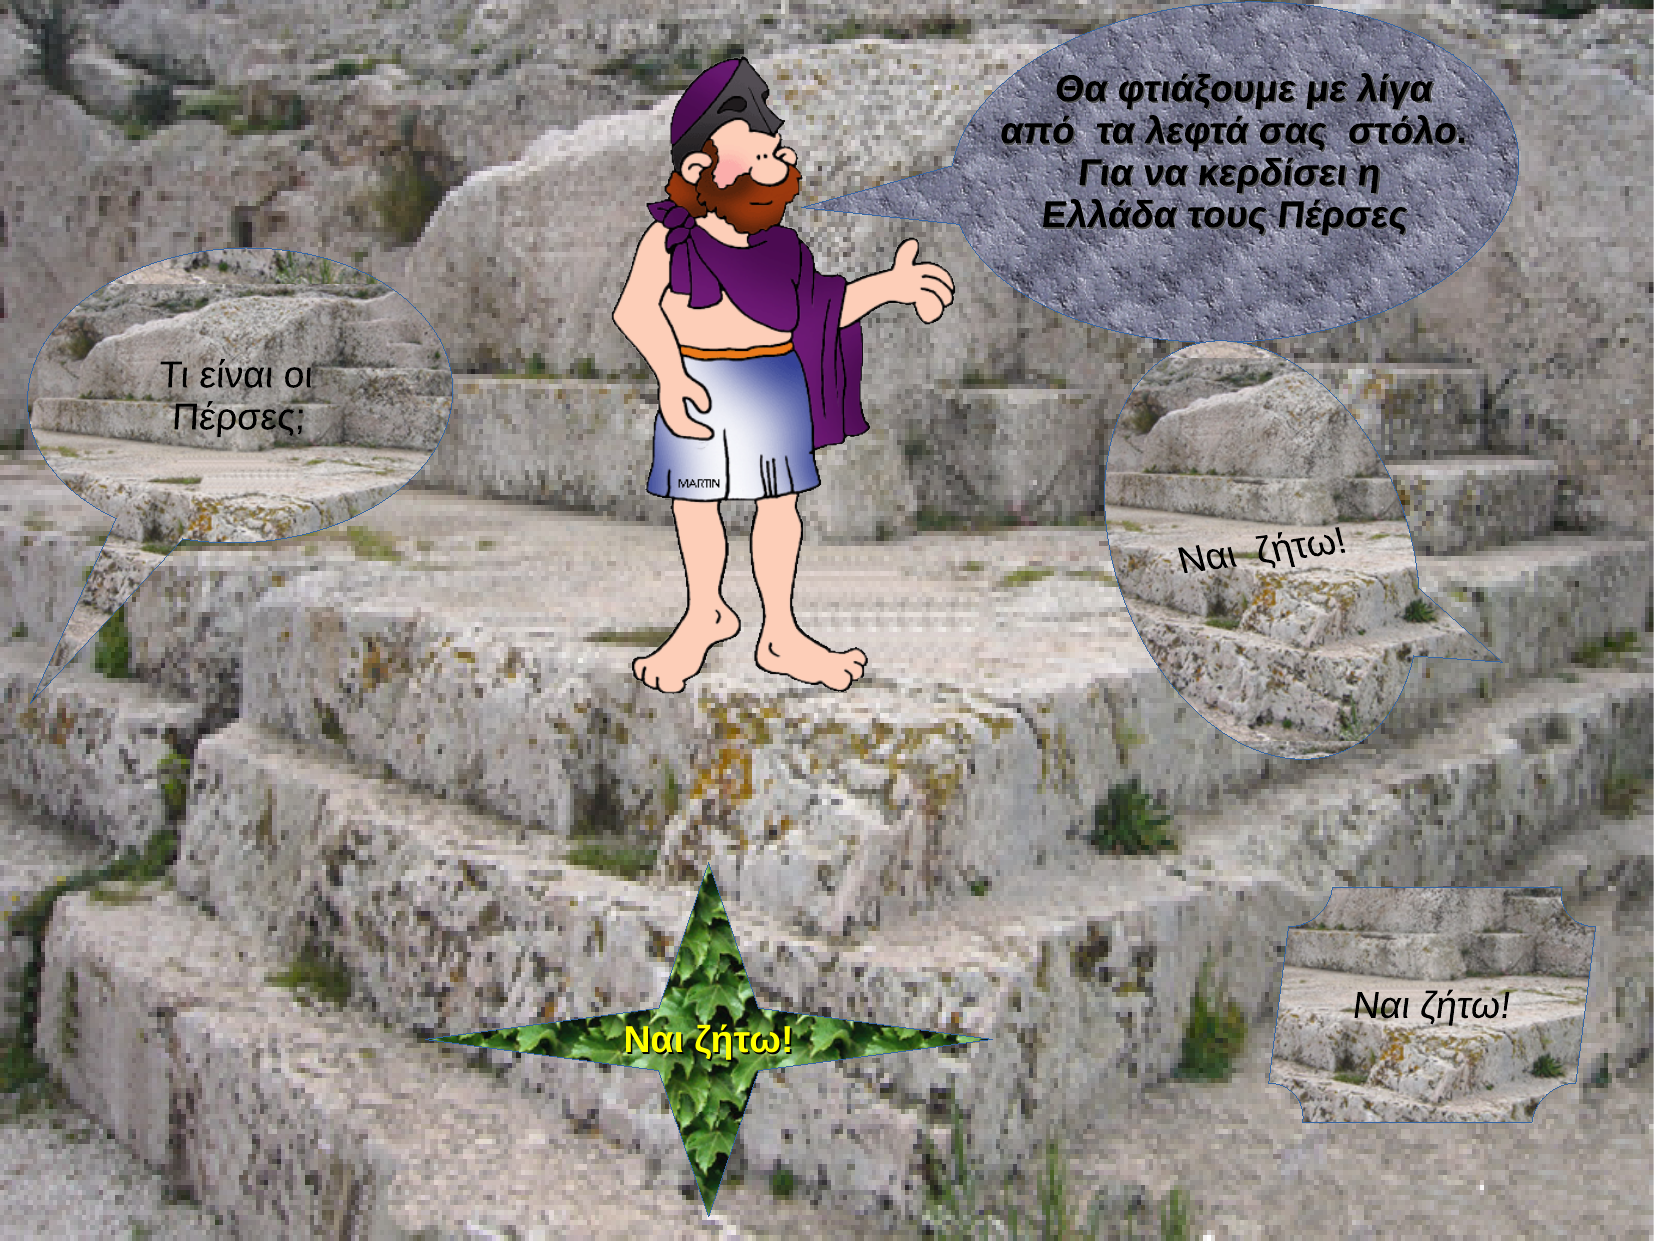

Θα φτιάξουμε με λίγα
από τα λεφτά σας στόλο.
Για να κερδίσει η
Ελλάδα τους Πέρσες
Τι είναι οι
Πέρσες;
Ναι ζήτω!
Ναι ζήτω!
Ναι ζήτω!